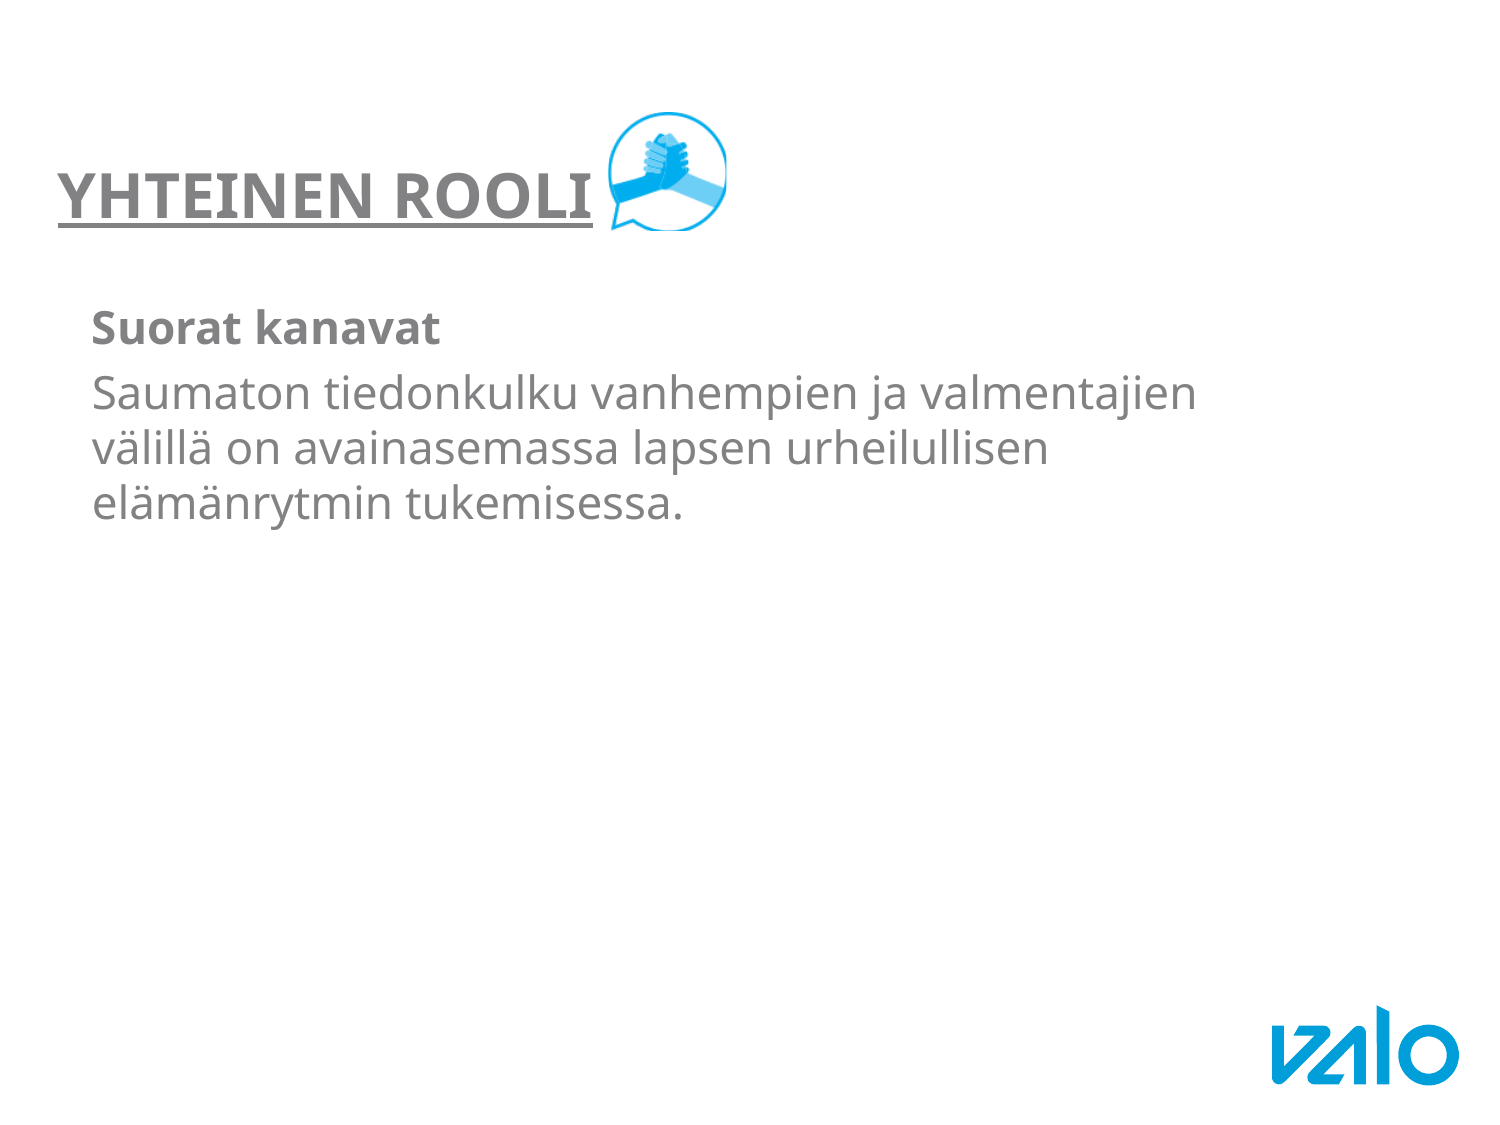

# YHTEINEN ROOLI
Suorat kanavat
Saumaton tiedonkulku vanhempien ja valmentajien välillä on avainasemassa lapsen urheilullisen elämänrytmin tukemisessa.